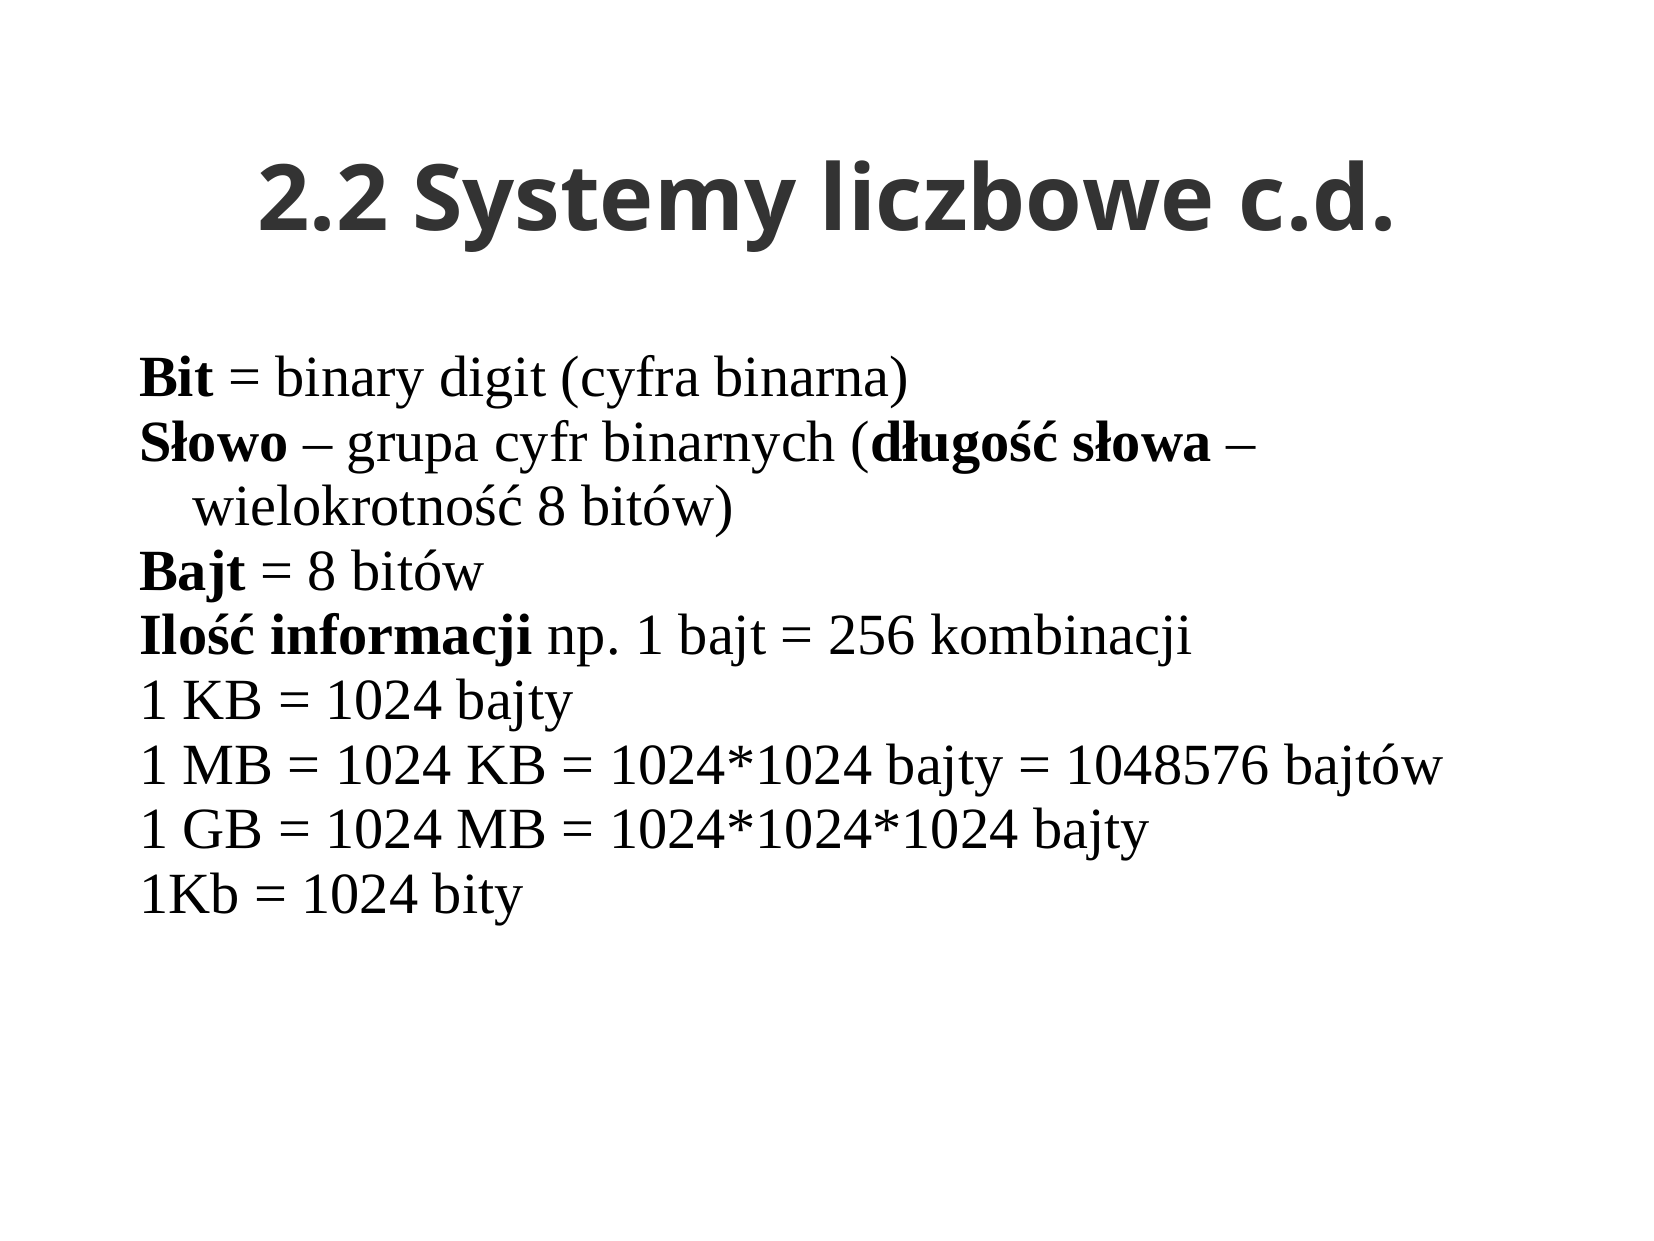

# 2.2 Systemy liczbowe c.d.
Bit = binary digit (cyfra binarna)
Słowo – grupa cyfr binarnych (długość słowa – wielokrotność 8 bitów)
Bajt = 8 bitów
Ilość informacji np. 1 bajt = 256 kombinacji
1 KB = 1024 bajty
1 MB = 1024 KB = 1024*1024 bajty = 1048576 bajtów
1 GB = 1024 MB = 1024*1024*1024 bajty
1Kb = 1024 bity